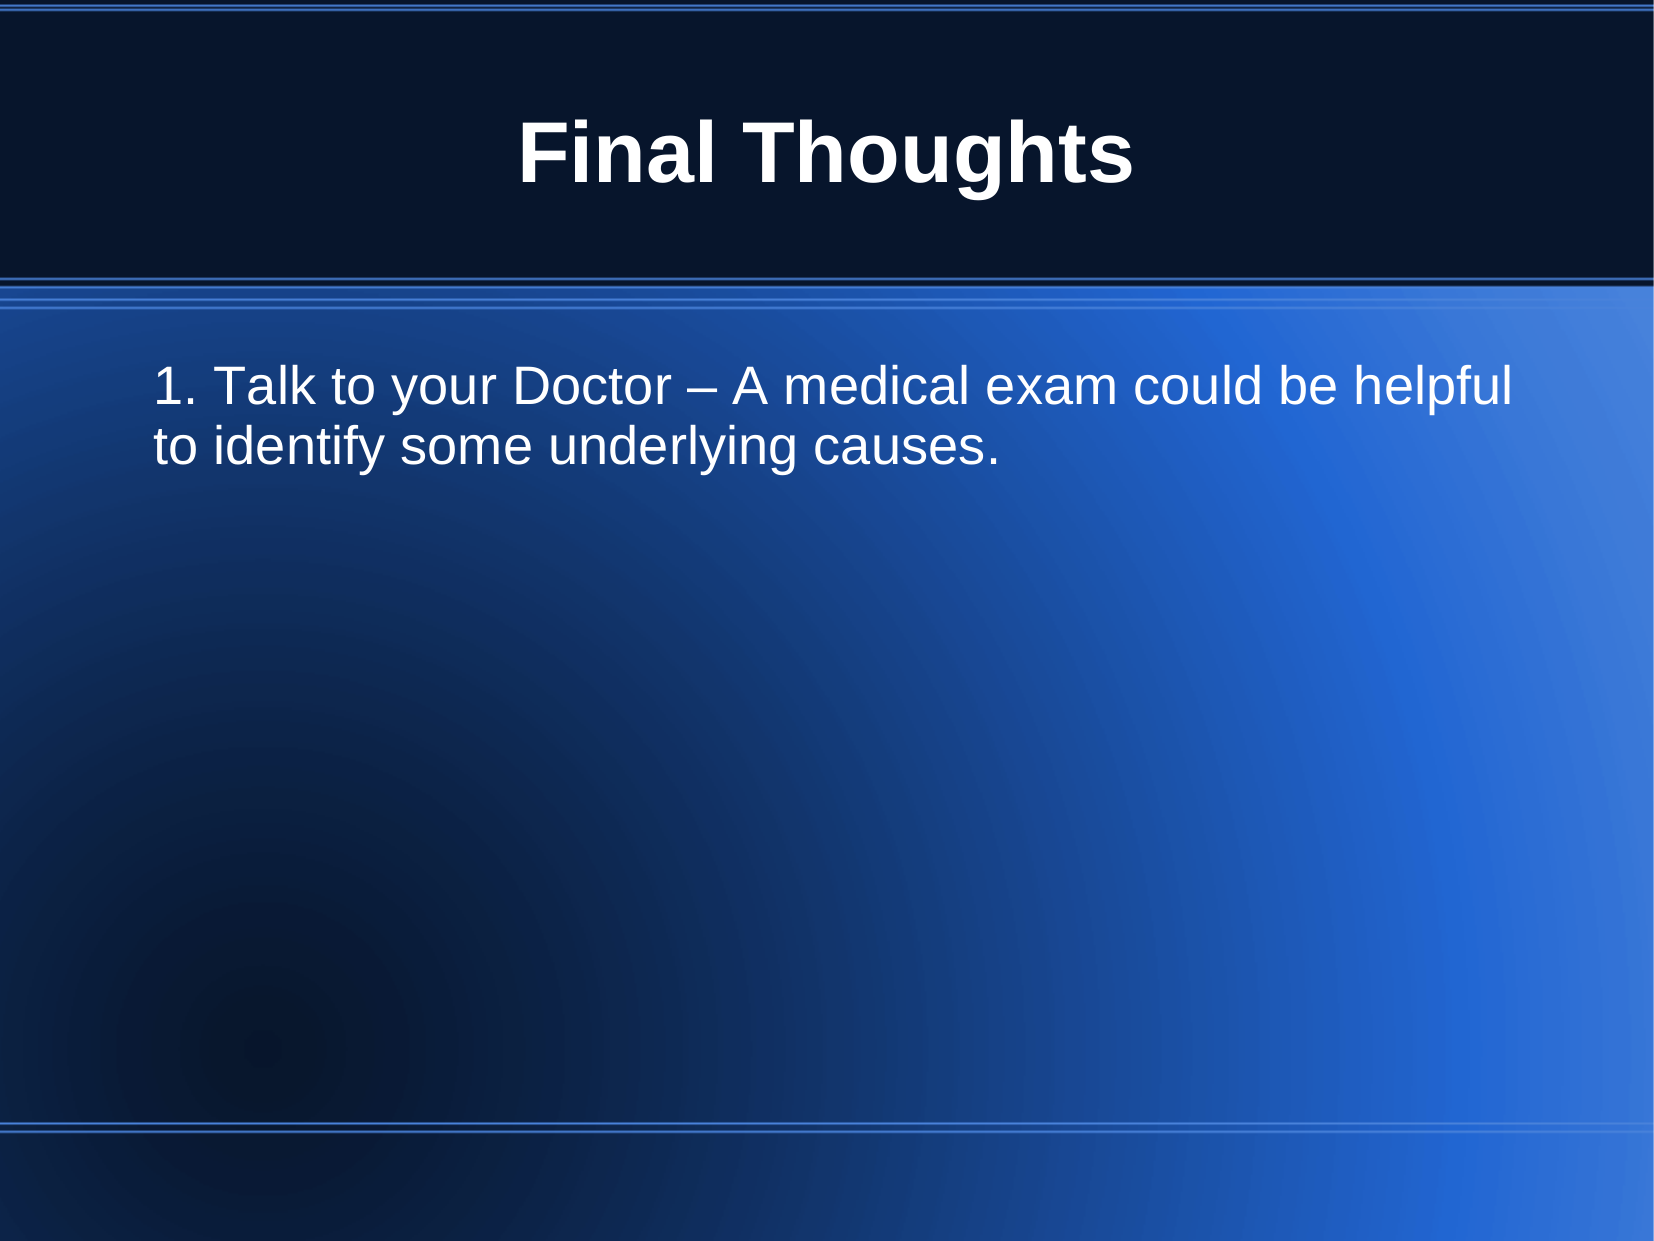

# Final Thoughts
1. Talk to your Doctor – A medical exam could be helpful to identify some underlying causes.